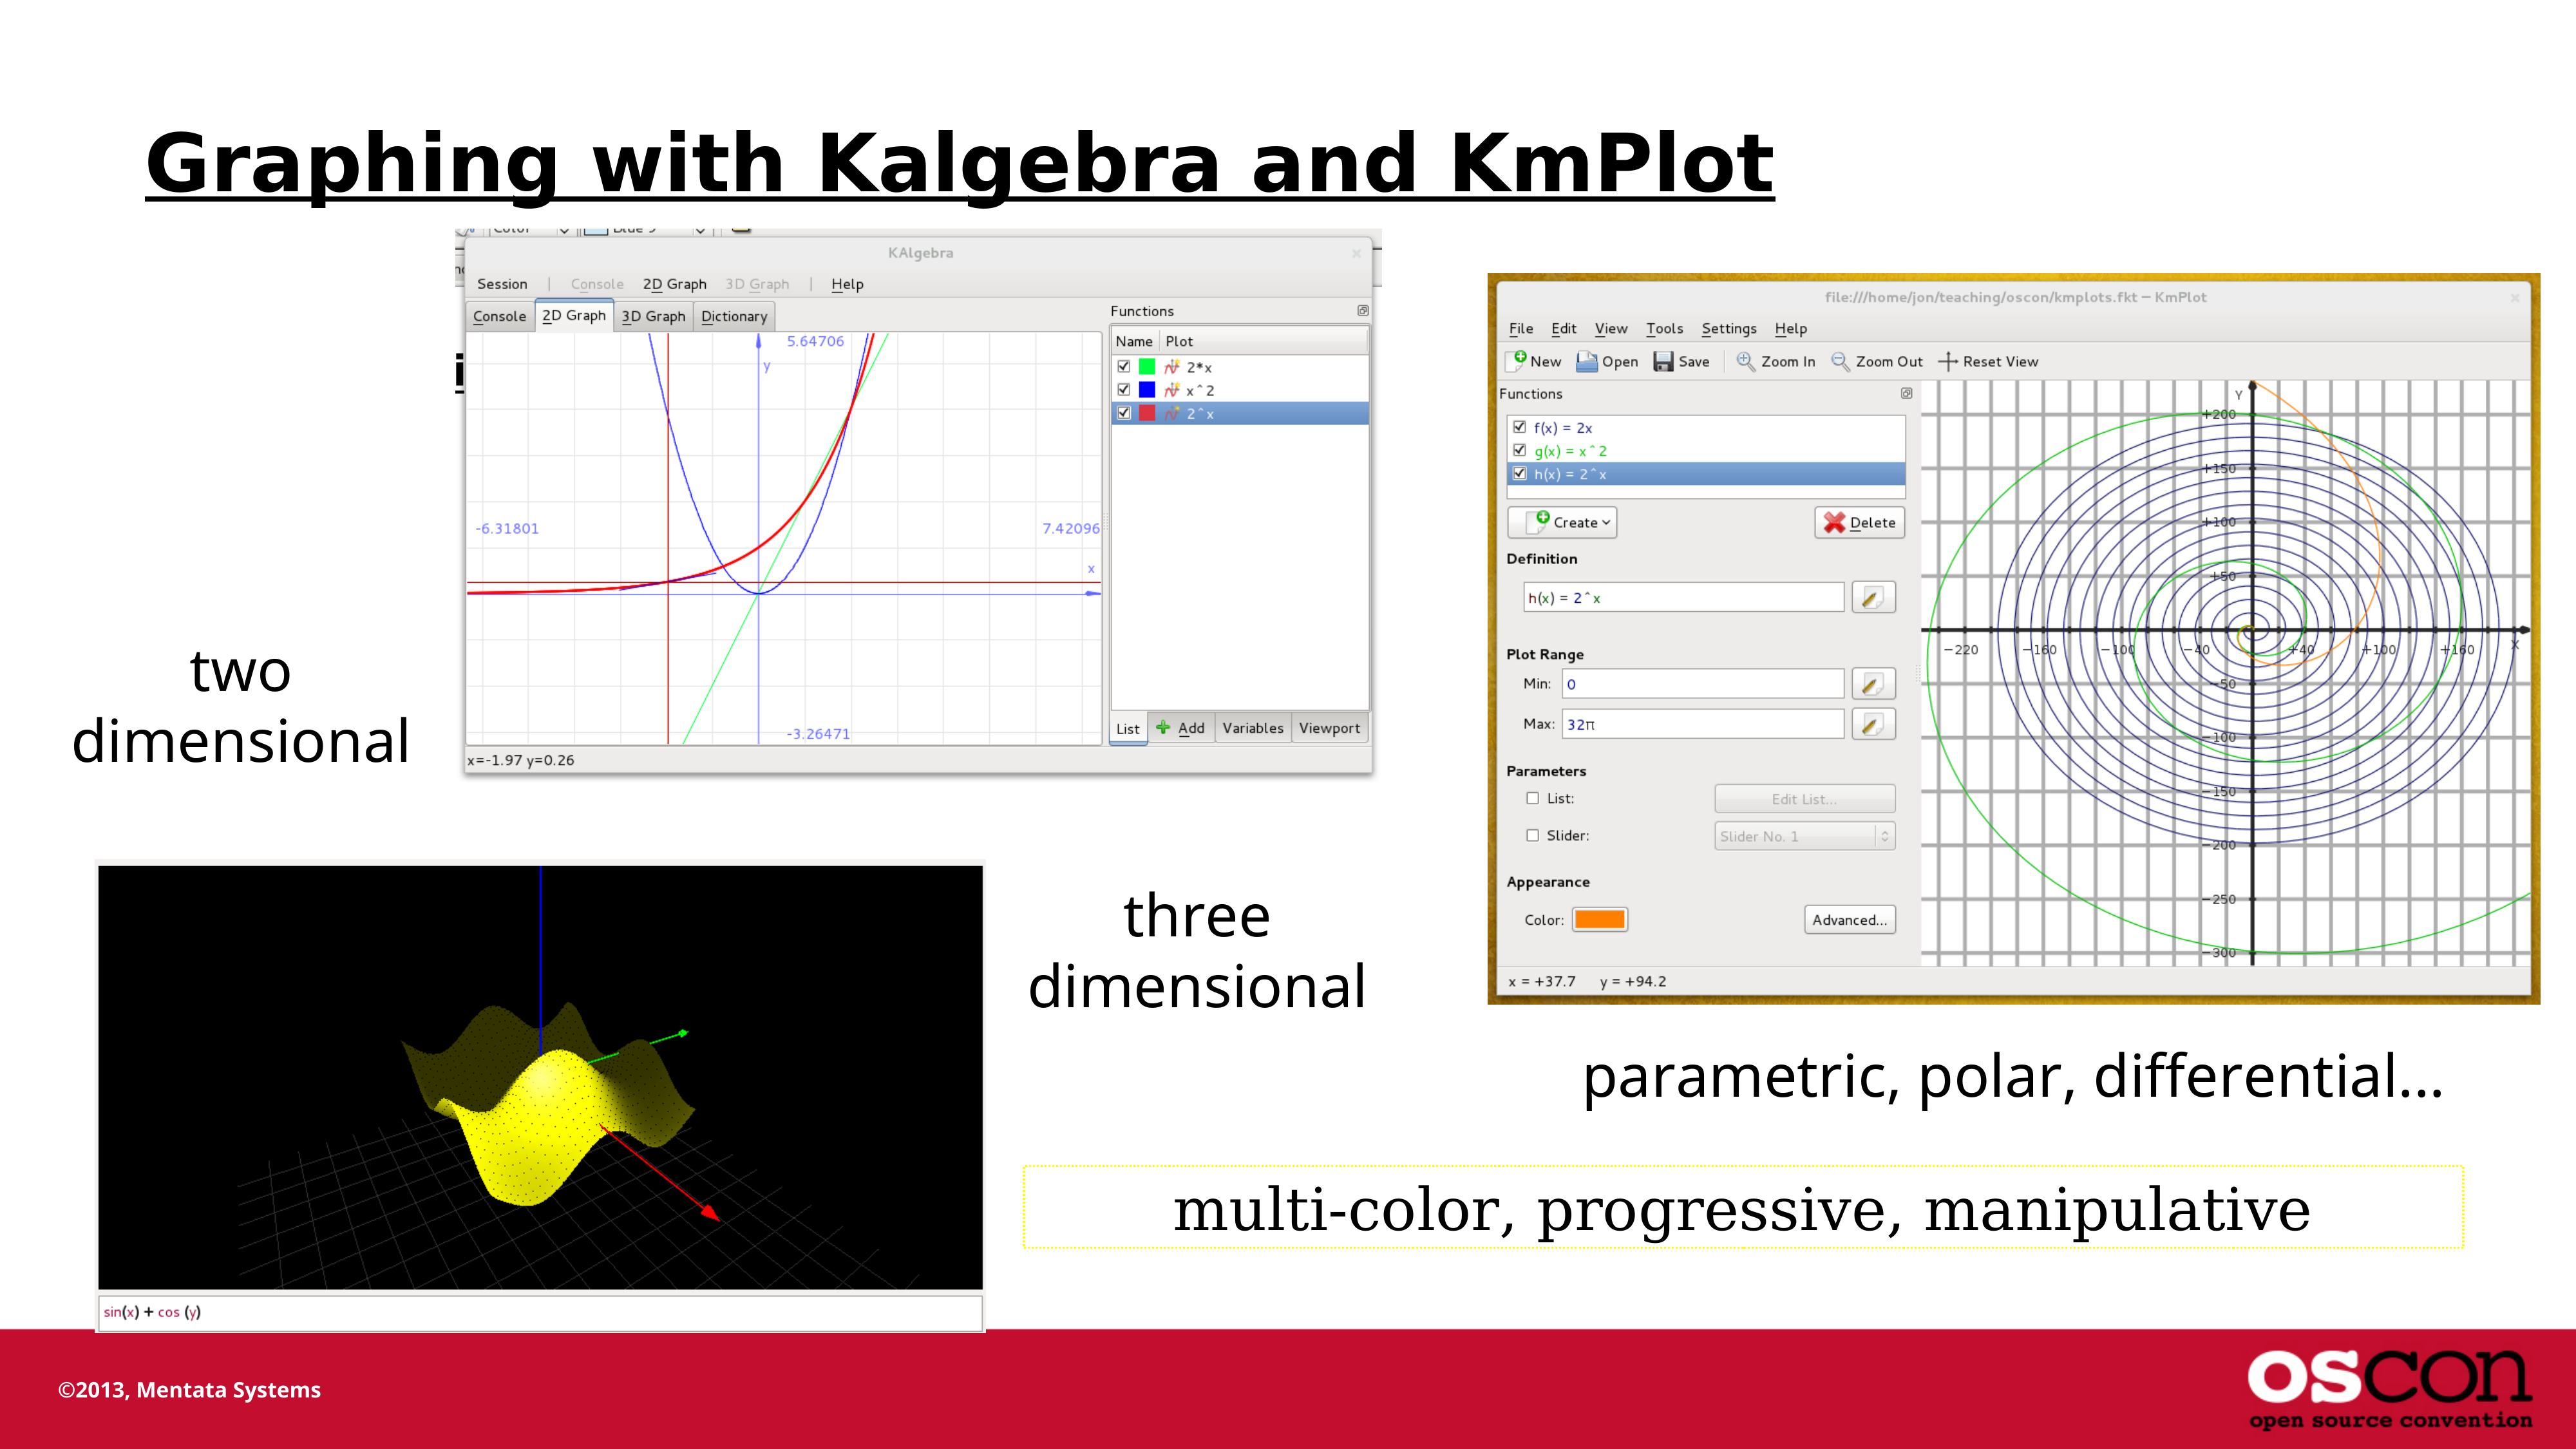

#
Graphing with Kalgebra and KmPlot
two
dimensional
three
dimensional
parametric, polar, differential...
multi-color, progressive, manipulative
©2013, Mentata Systems